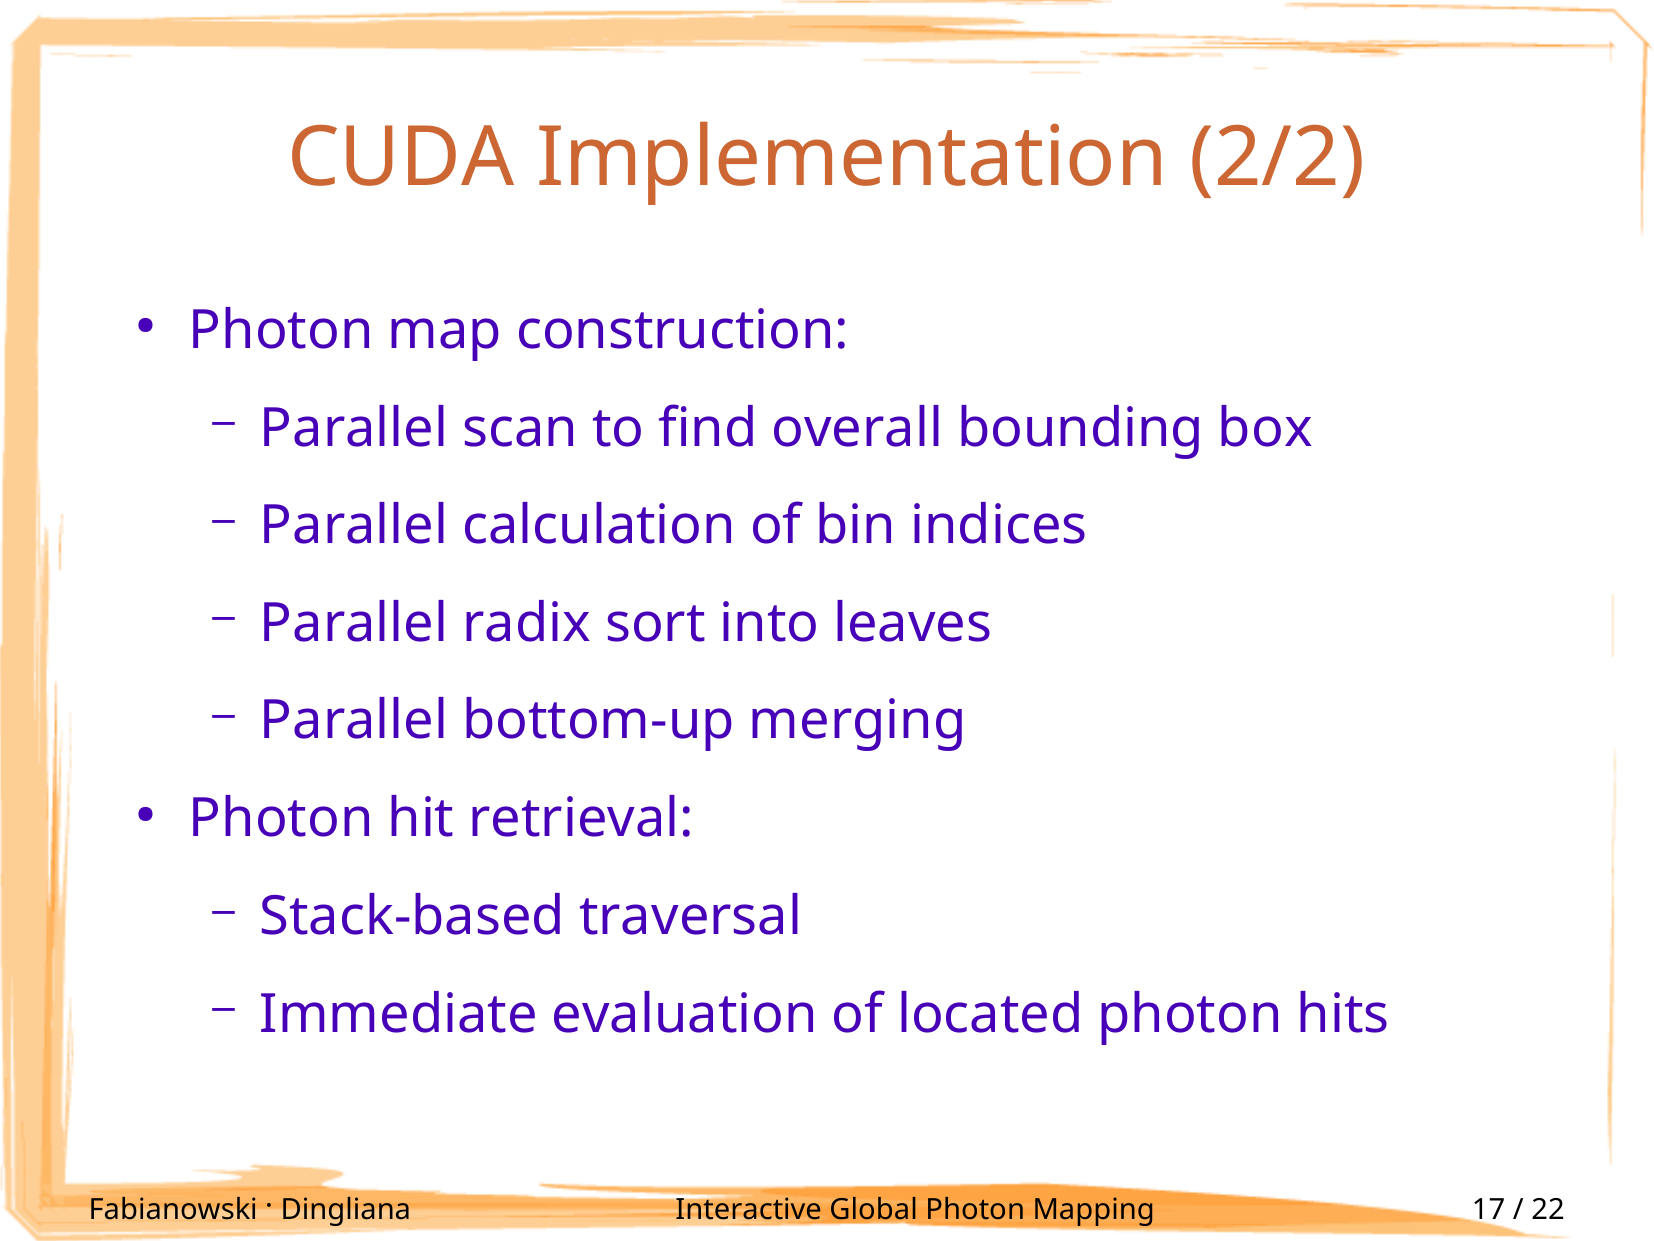

# CUDA Implementation (2/2)
Photon map construction:
Parallel scan to find overall bounding box
Parallel calculation of bin indices
Parallel radix sort into leaves
Parallel bottom-up merging
Photon hit retrieval:
Stack-based traversal
Immediate evaluation of located photon hits